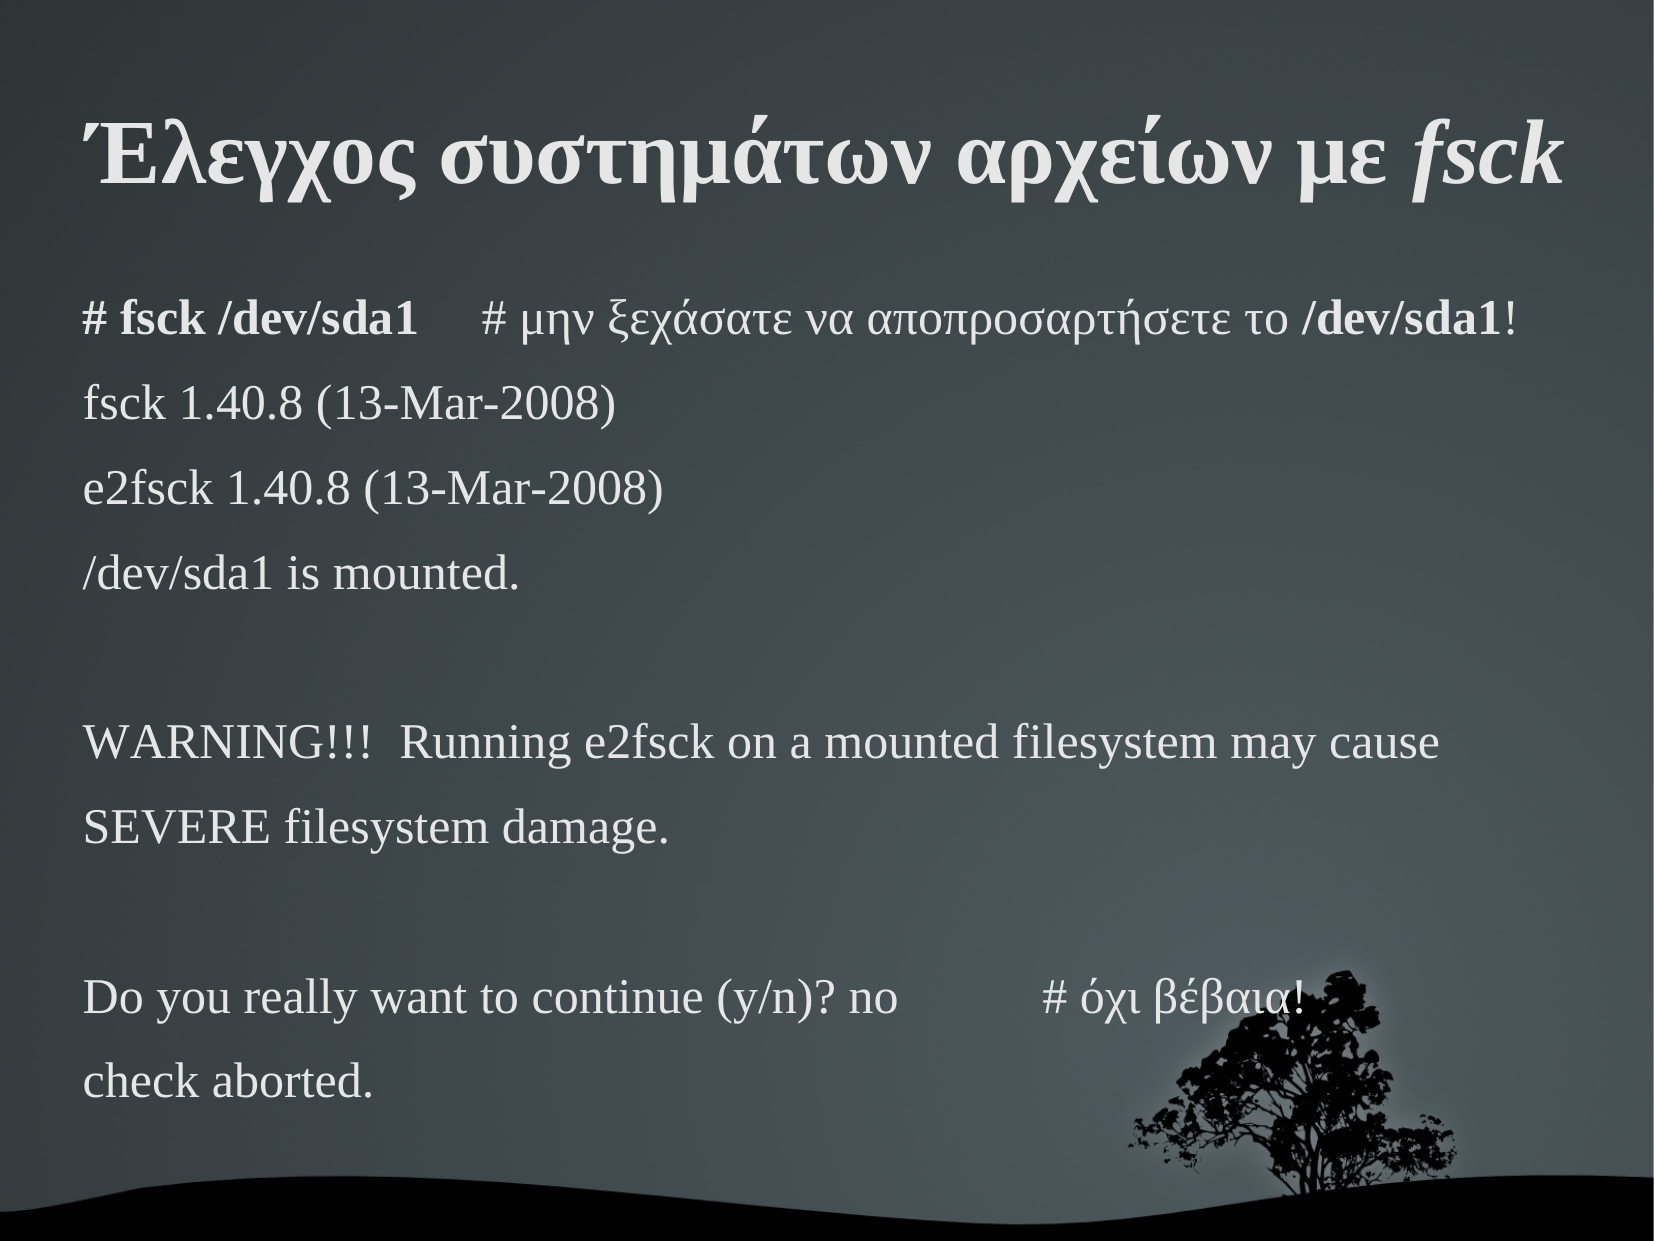

Έλεγχος συστημάτων αρχείων με fsck
# # fsck /dev/sda1 # μην ξεχάσατε να αποπροσαρτήσετε το /dev/sda1!
fsck 1.40.8 (13-Mar-2008)
e2fsck 1.40.8 (13-Mar-2008)
/dev/sda1 is mounted.
WARNING!!! Running e2fsck on a mounted filesystem may cause
SEVERE filesystem damage.
Do you really want to continue (y/n)? no 		# όχι βέβαια!
check aborted.